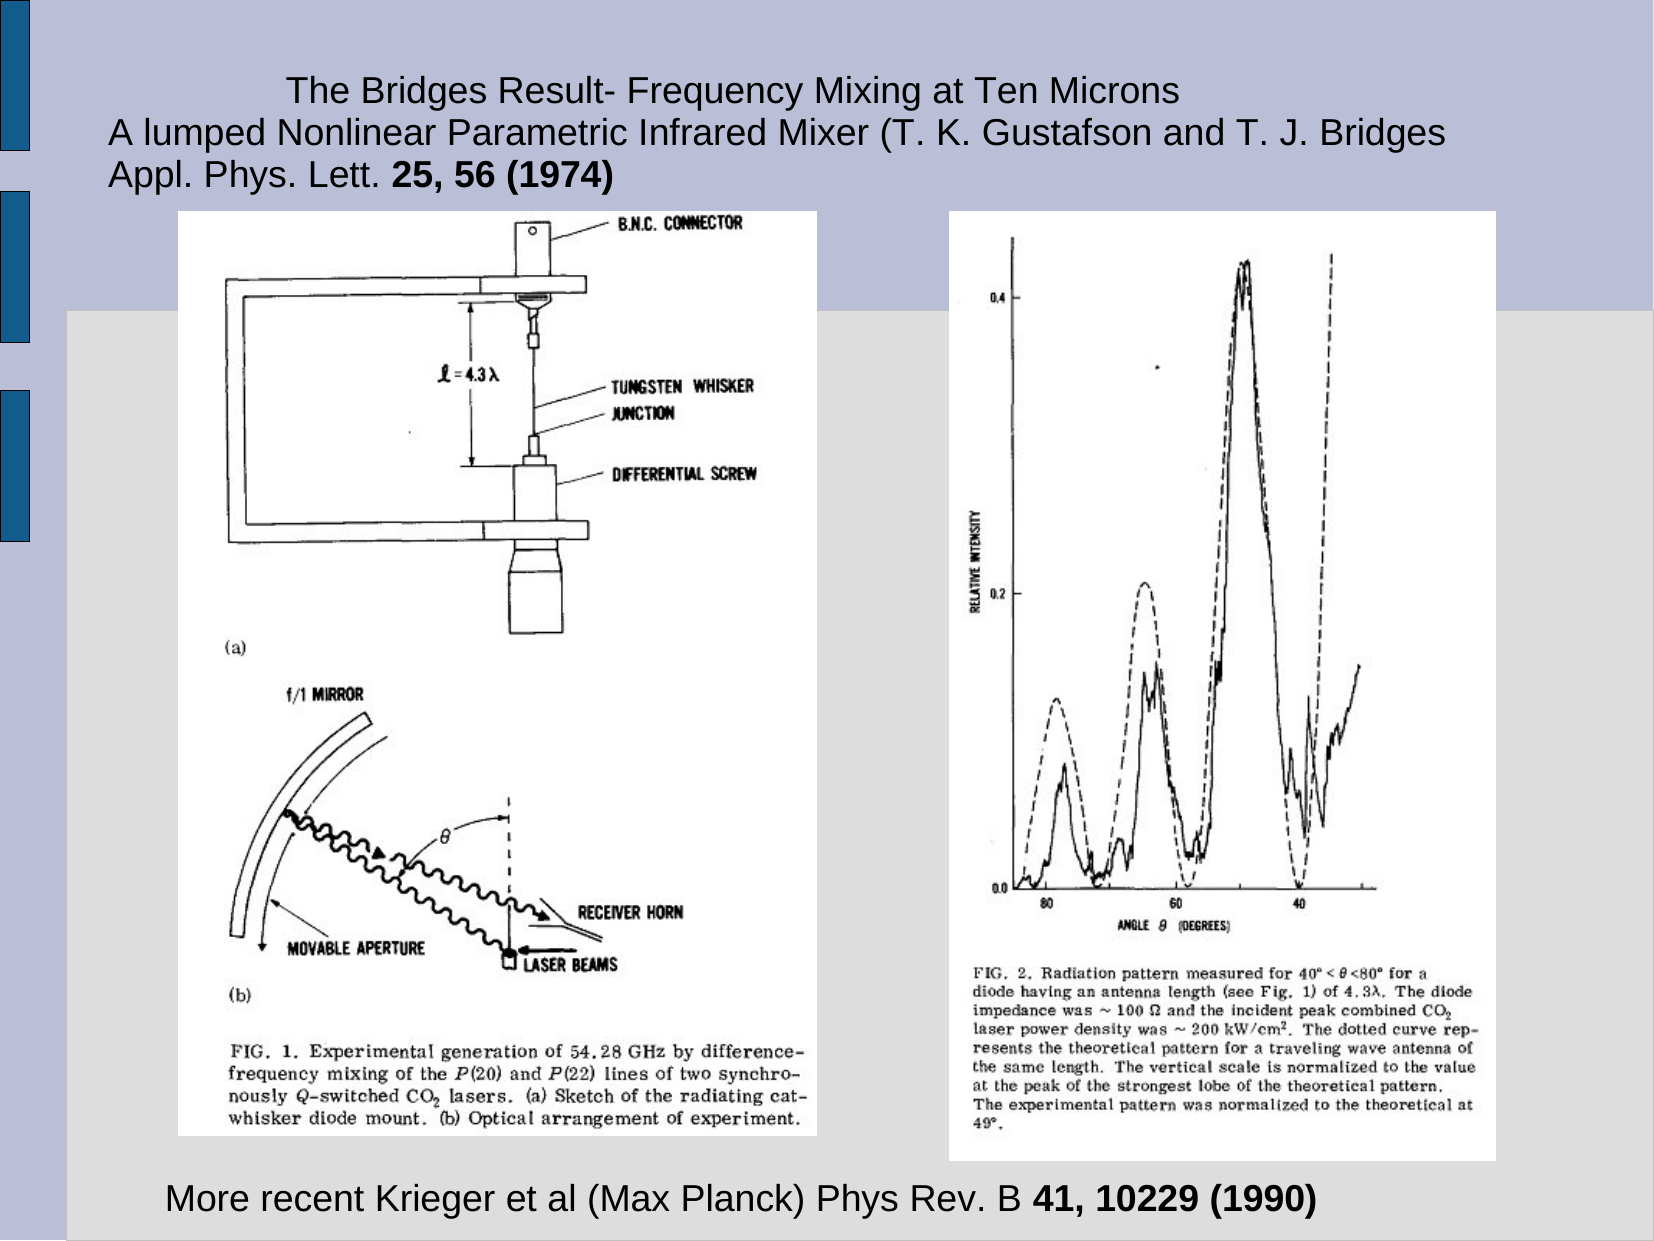

The Bridges Result- Frequency Mixing at Ten Microns
A lumped Nonlinear Parametric Infrared Mixer (T. K. Gustafson and T. J. Bridges
Appl. Phys. Lett. 25, 56 (1974)
More recent Krieger et al (Max Planck) Phys Rev. B 41, 10229 (1990)